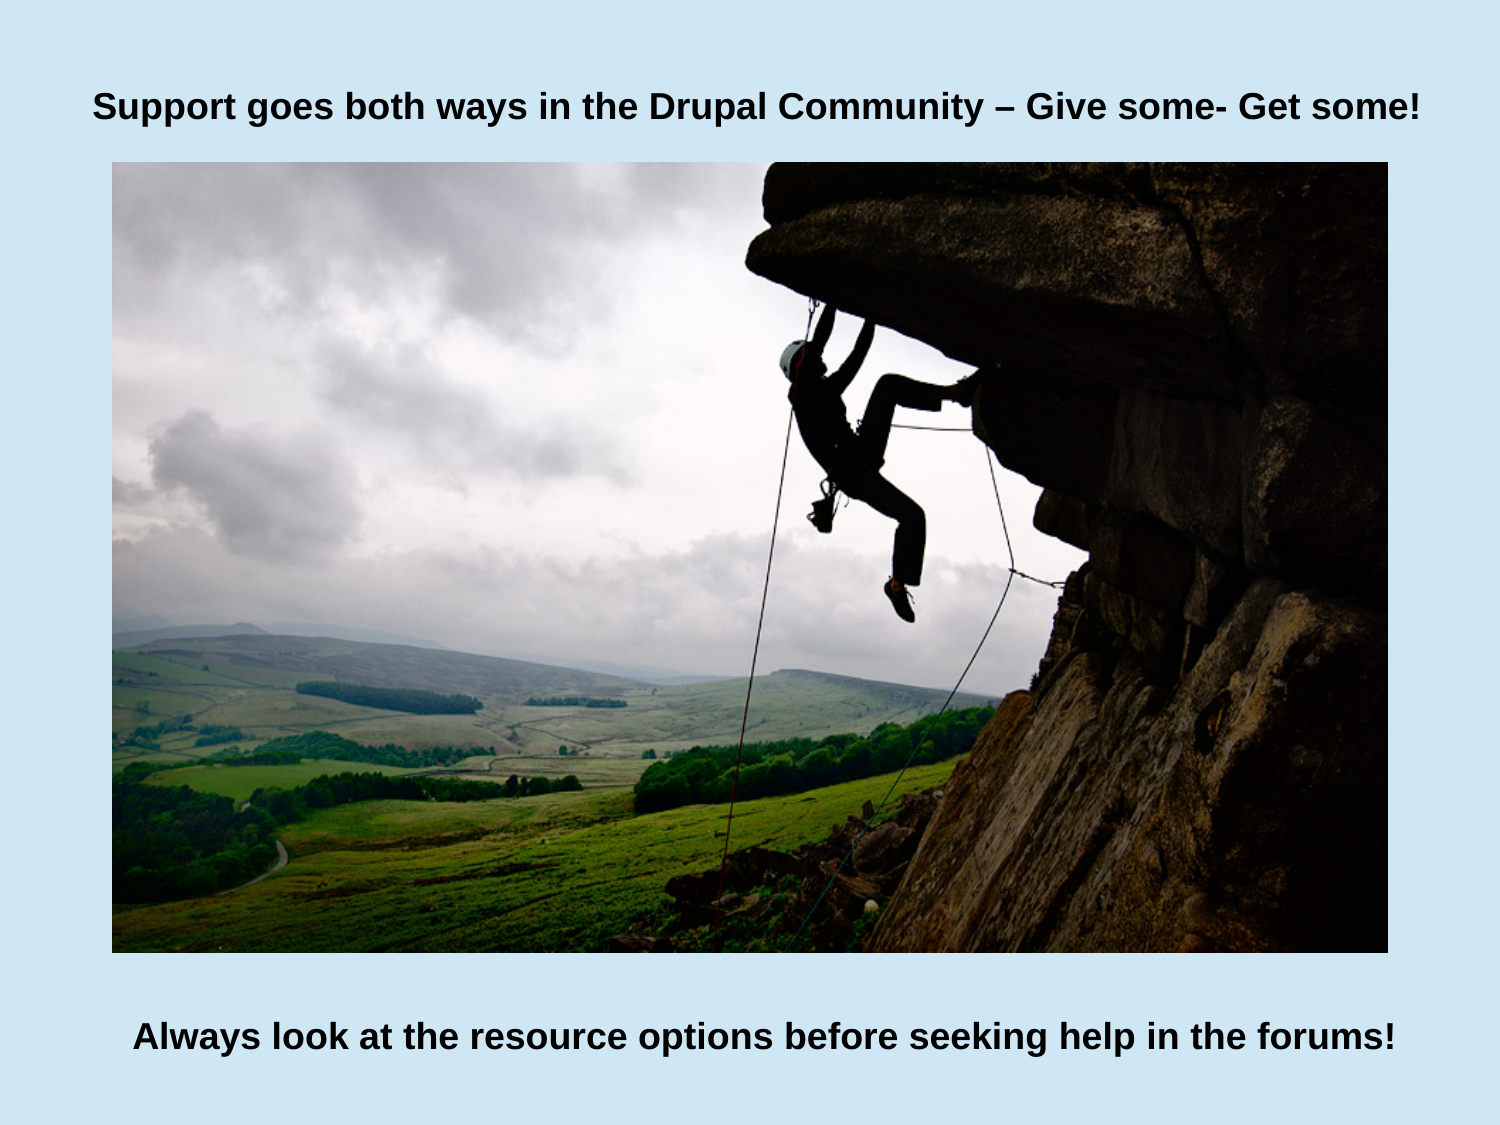

Support goes both ways in the Drupal Community – Give some- Get some!
Always look at the resource options before seeking help in the forums!